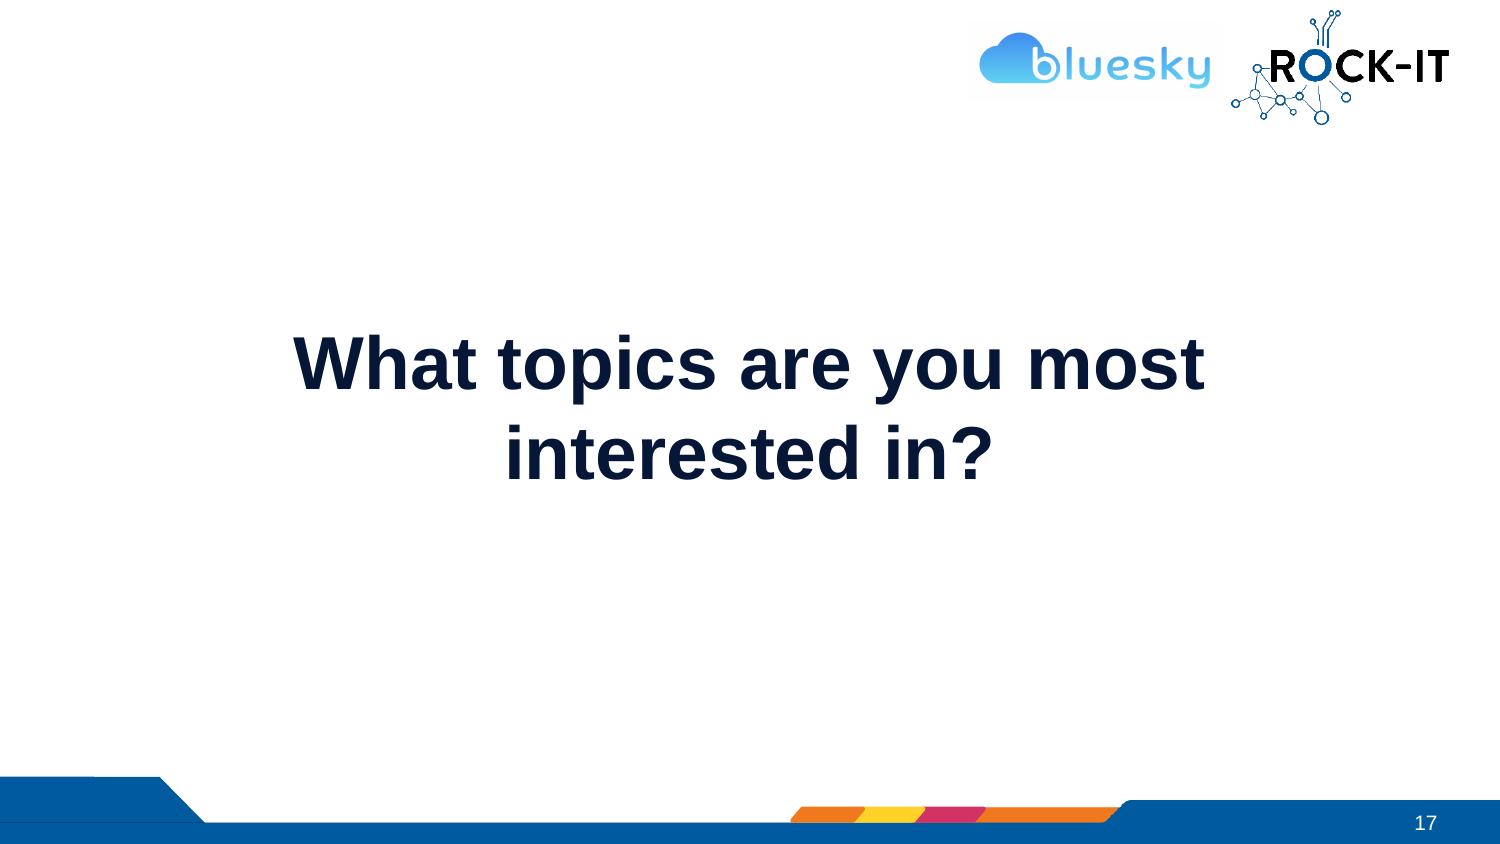

What topics are you most interested in?